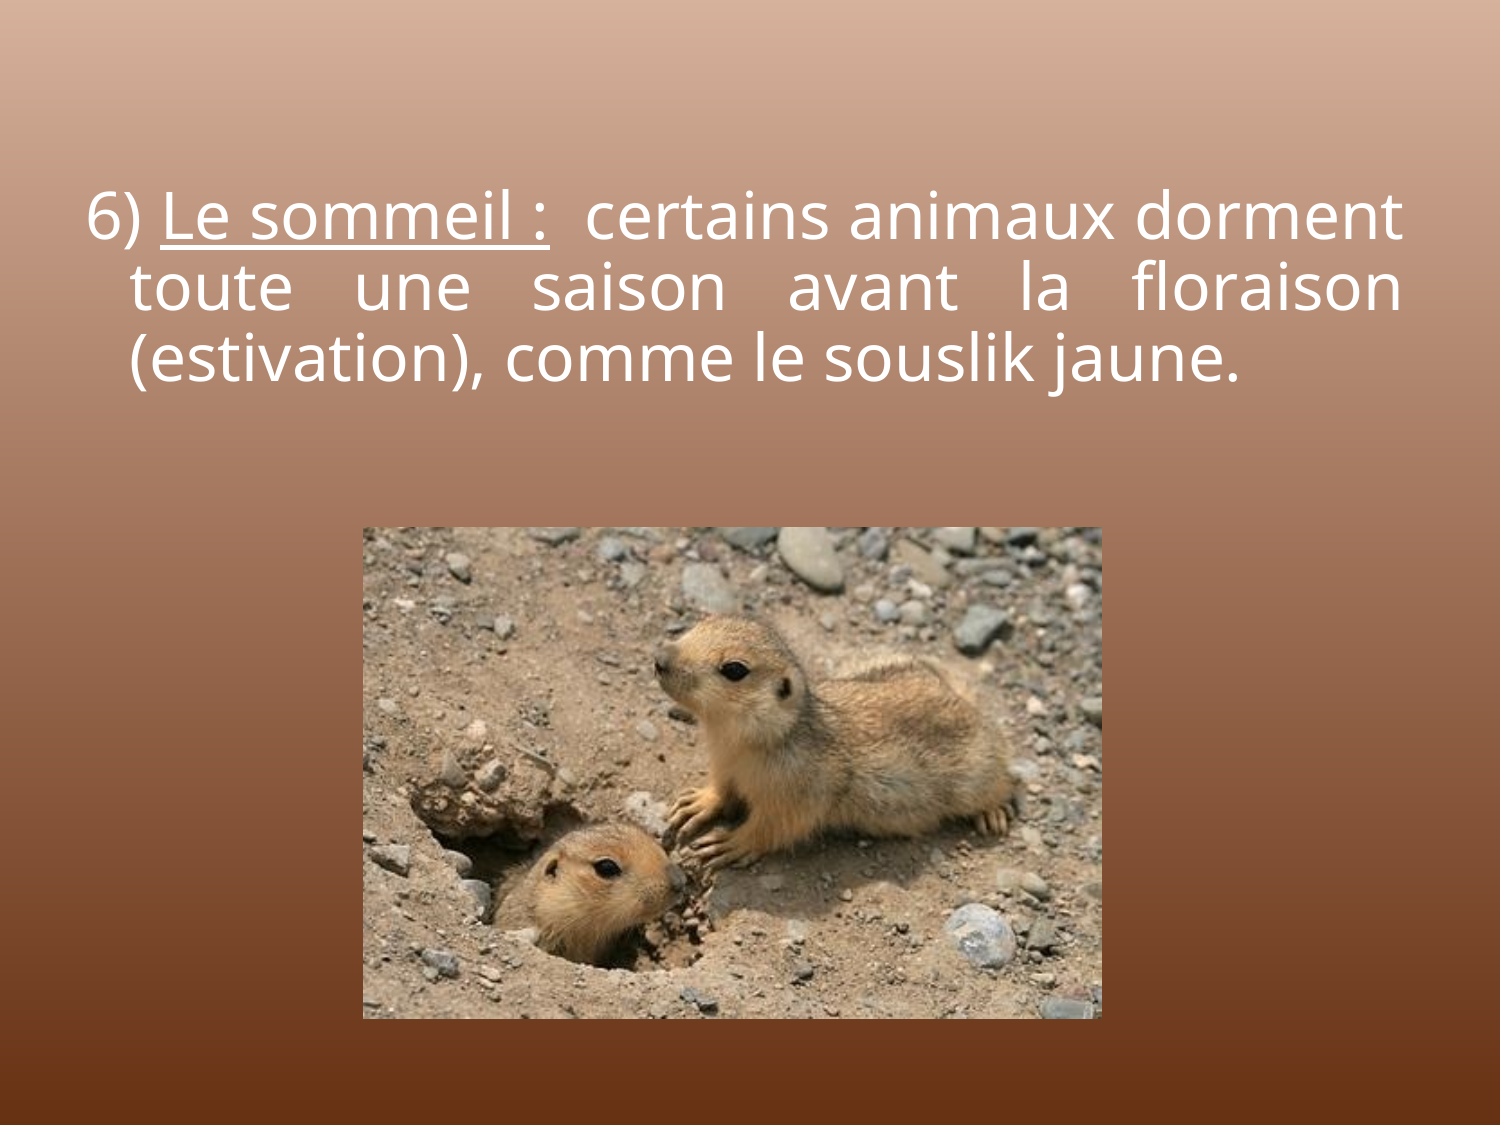

# 6) Le sommeil : certains animaux dorment toute une saison avant la floraison (estivation), comme le souslik jaune.